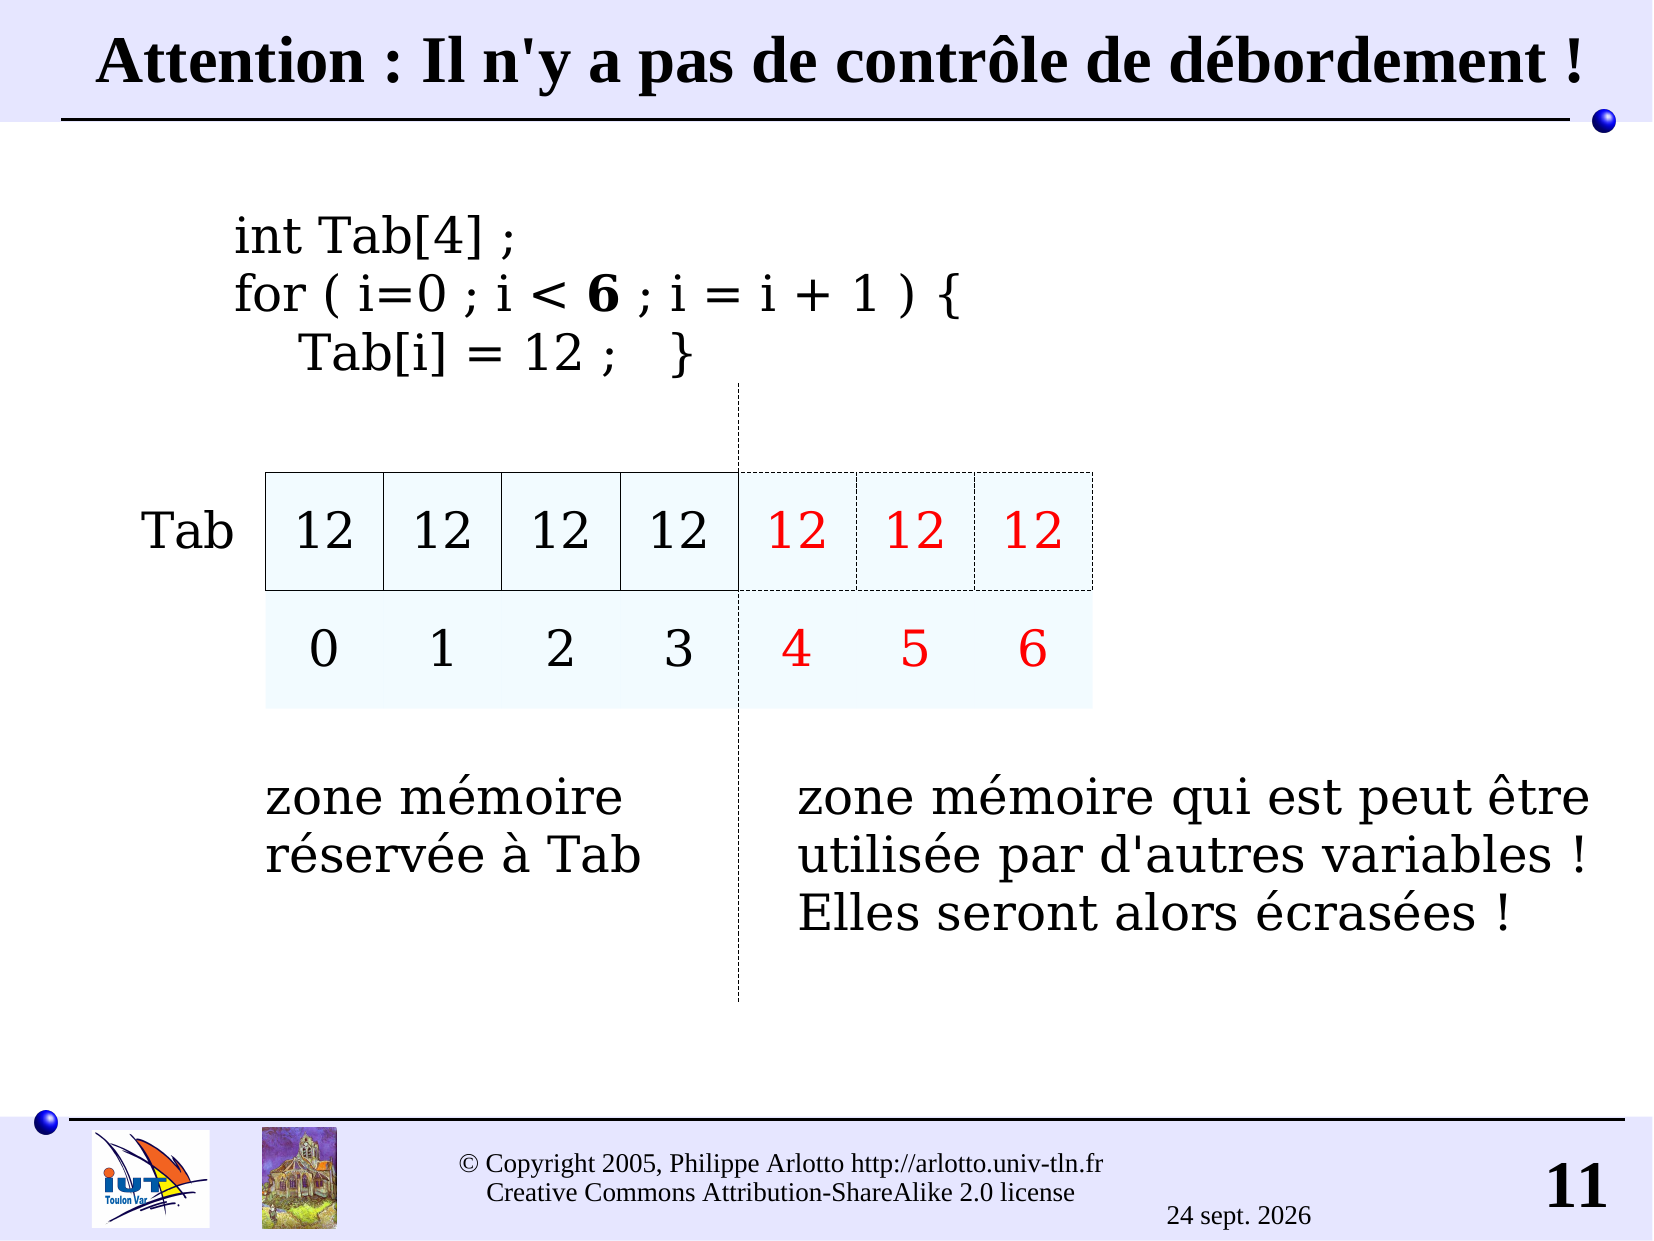

# Attention : Il n'y a pas de contrôle de débordement !
int Tab[4] ;
for ( i=0 ; i < 6 ; i = i + 1 ) {
 Tab[i] = 12 ; }
12
12
12
12
12
12
12
Tab
0
1
2
3
4
5
6
zone mémoire
réservée à Tab
zone mémoire qui est peut être utilisée par d'autres variables !
Elles seront alors écrasées !